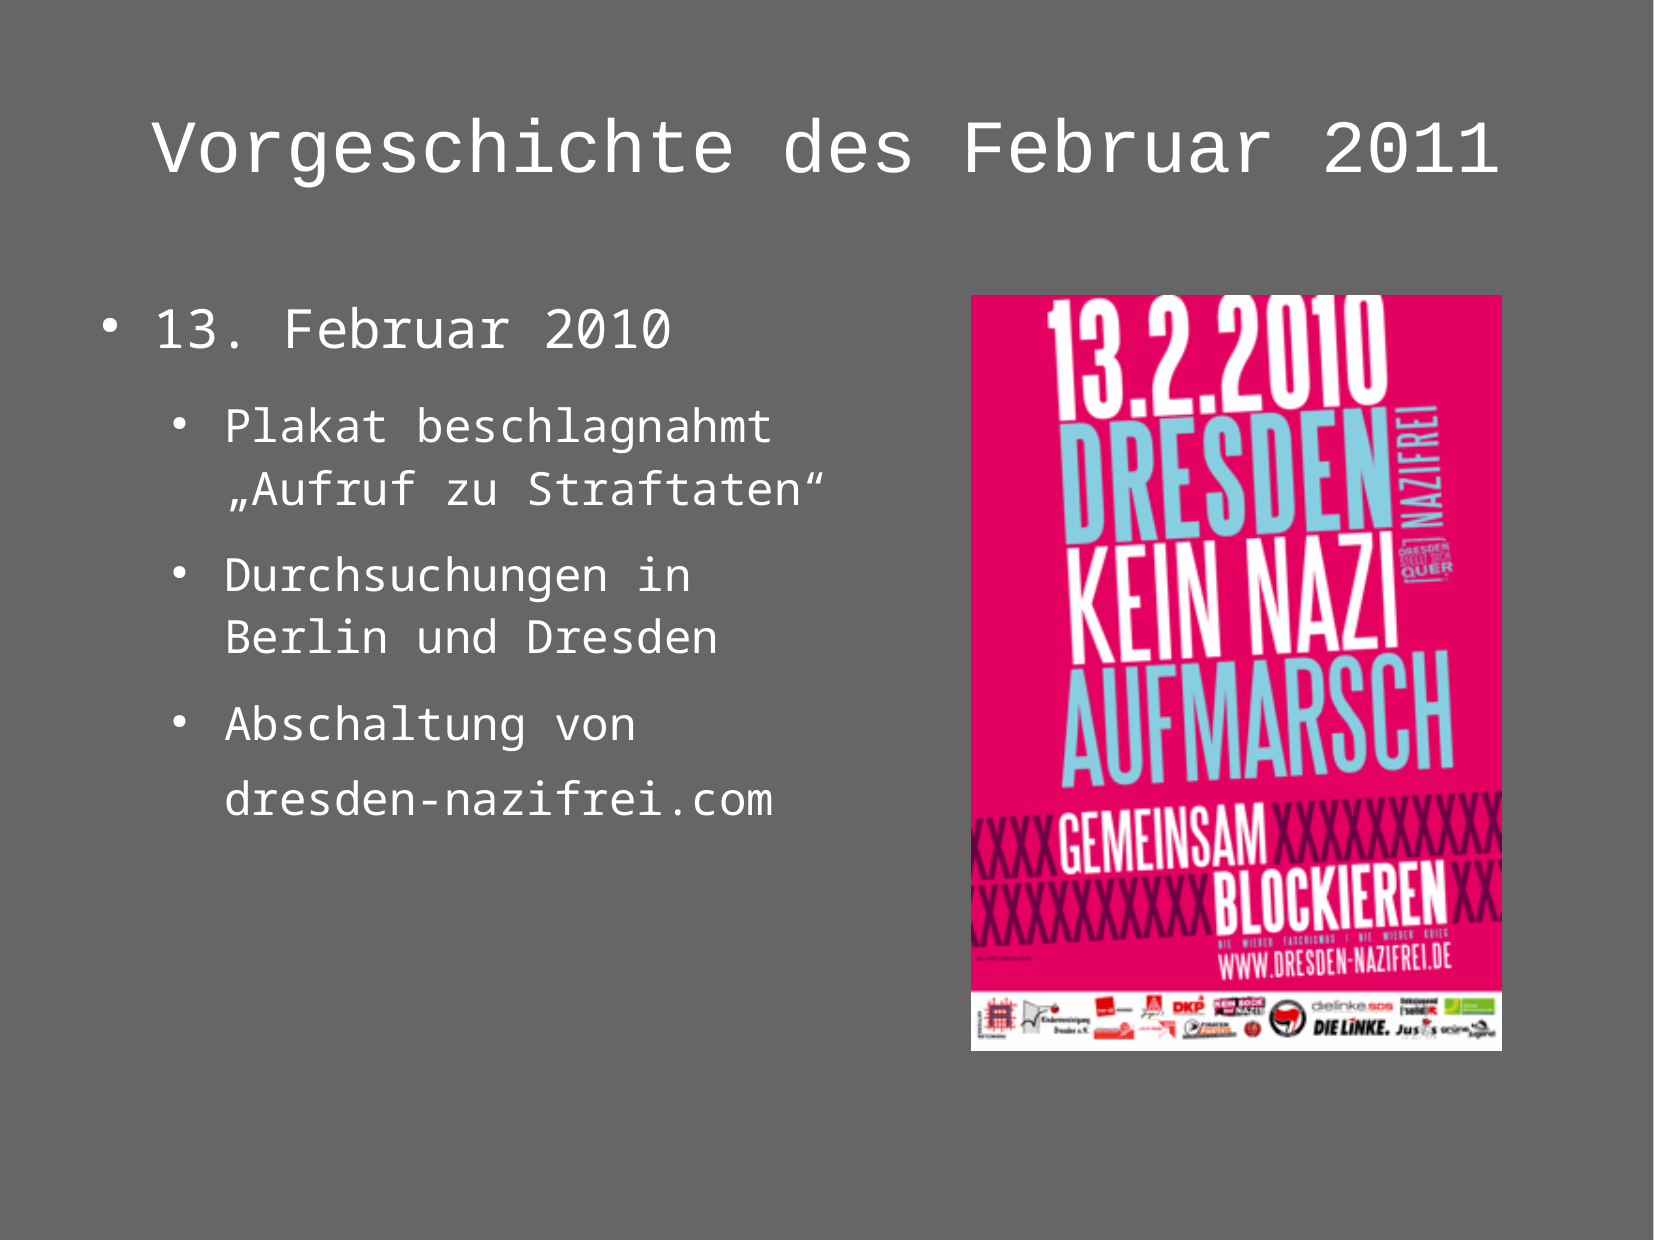

# Vorgeschichte des Februar 2011
13. Februar 2010
Plakat beschlagnahmt
„Aufruf zu Straftaten“
Durchsuchungen in
Berlin und Dresden
Abschaltung von
dresden-nazifrei.com